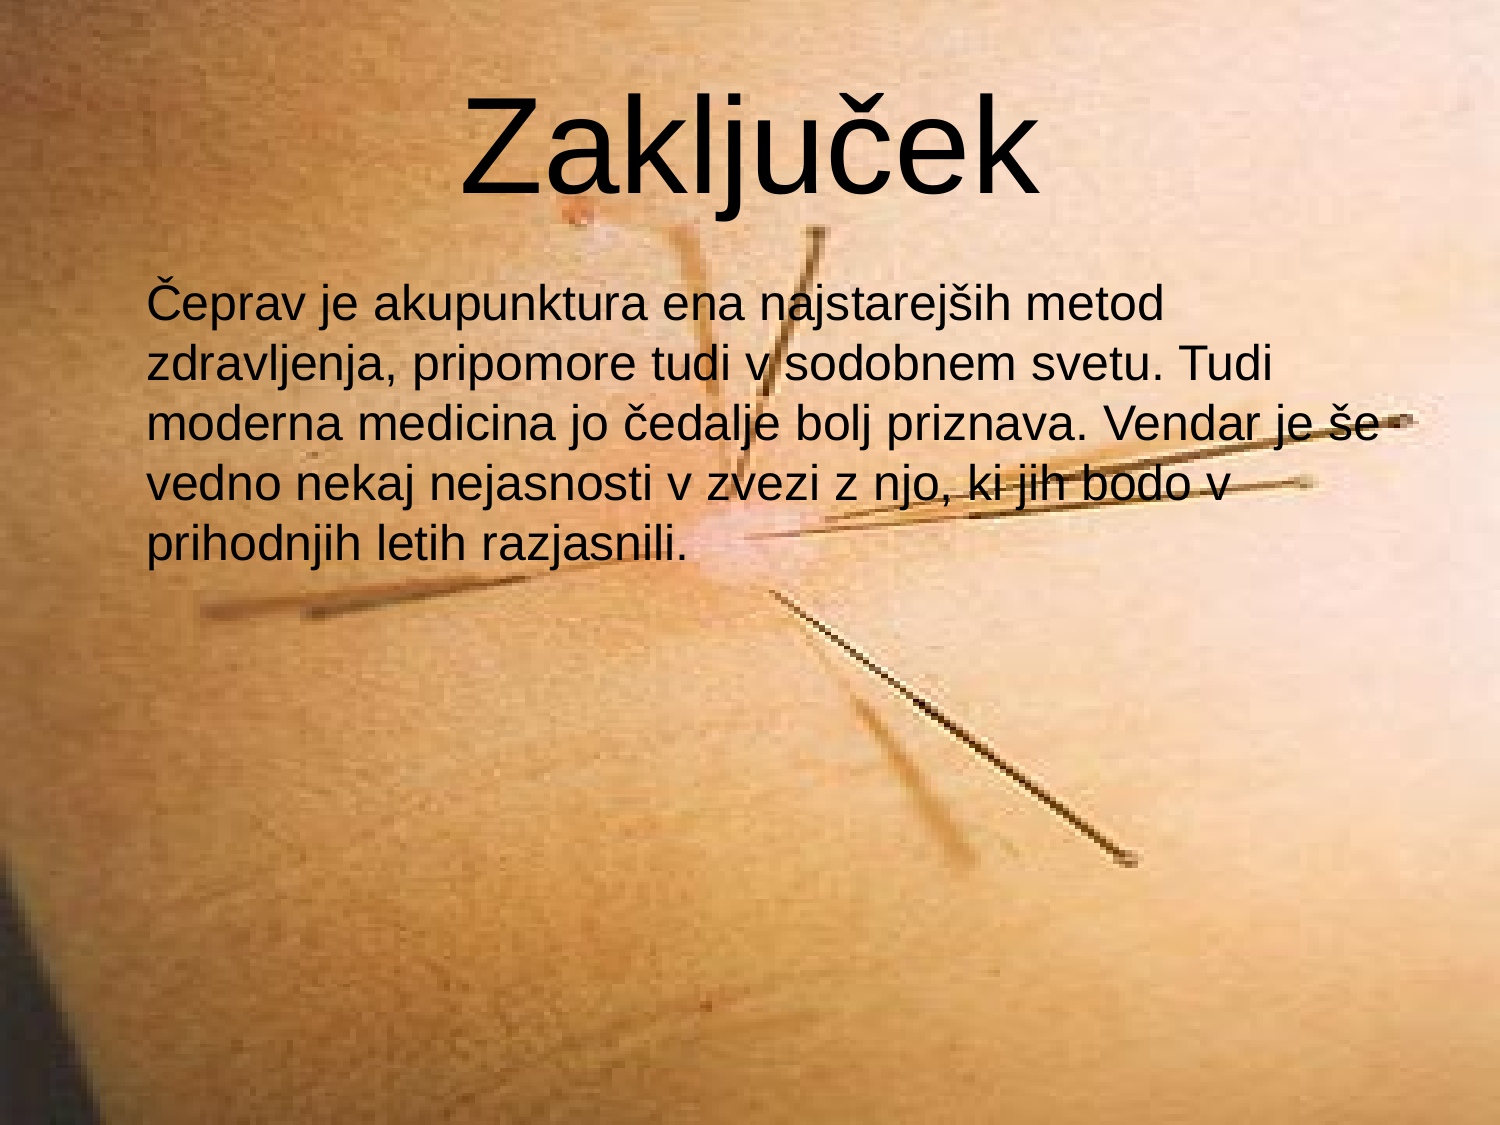

# Zaključek
 Čeprav je akupunktura ena najstarejših metod zdravljenja, pripomore tudi v sodobnem svetu. Tudi moderna medicina jo čedalje bolj priznava. Vendar je še vedno nekaj nejasnosti v zvezi z njo, ki jih bodo v prihodnjih letih razjasnili.